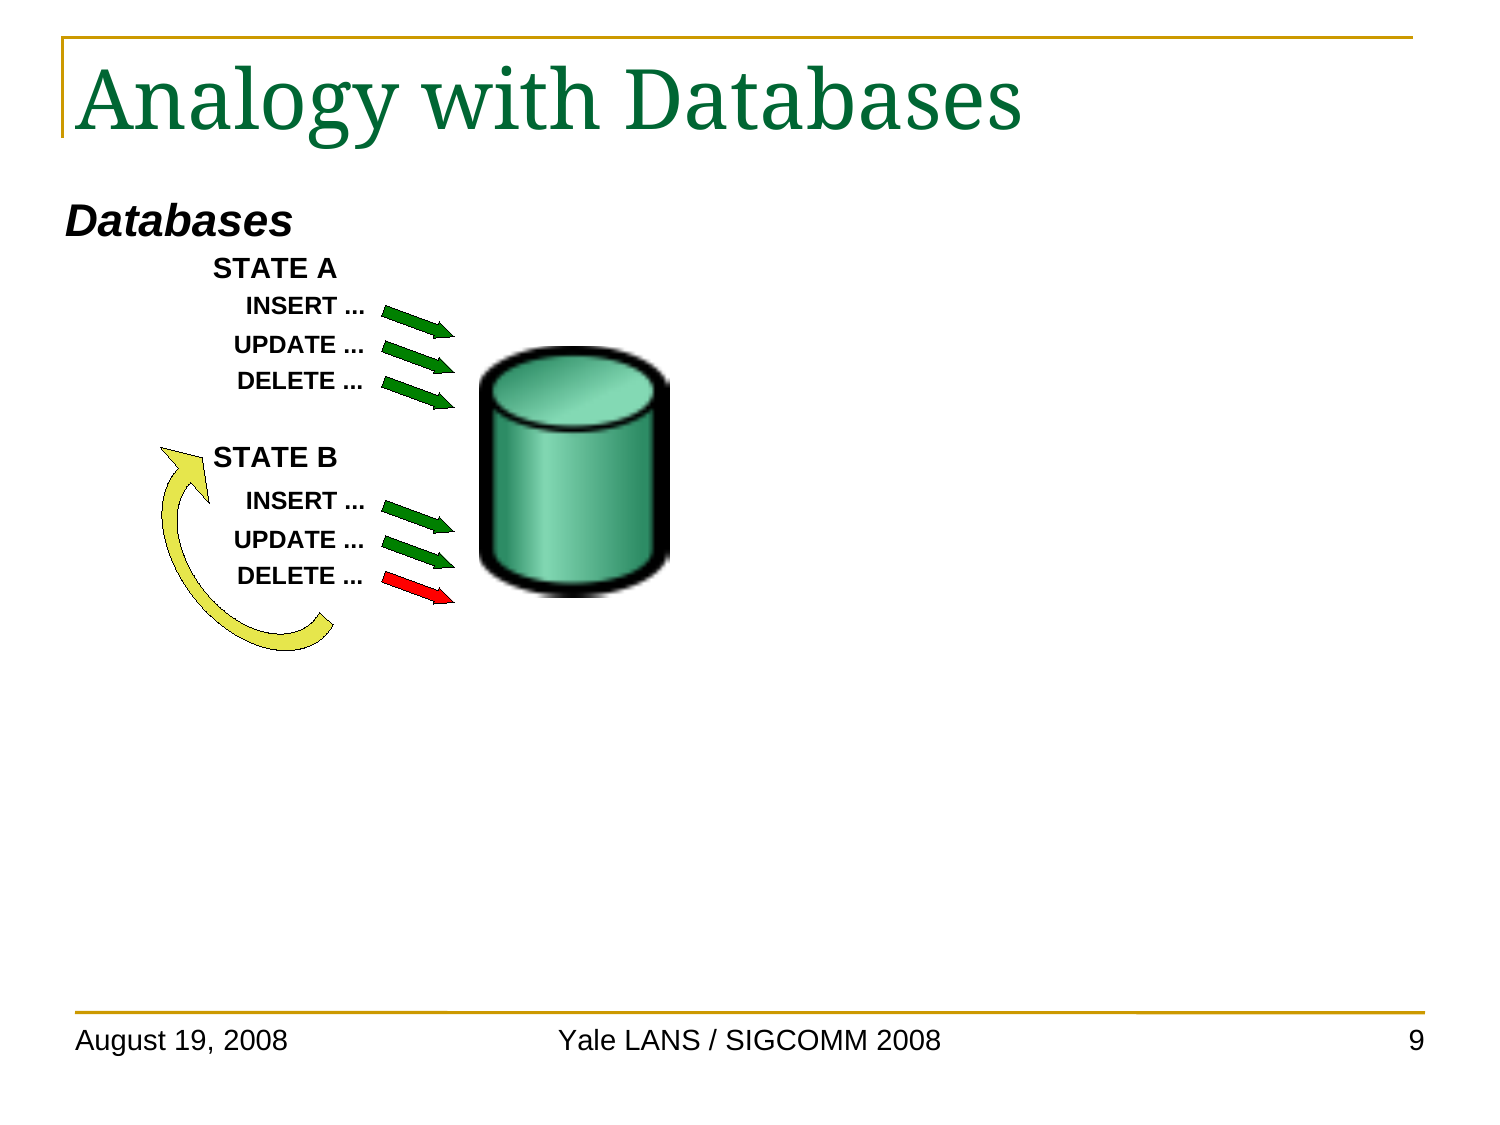

# Analogy with Databases
Databases
STATE A
INSERT ...
UPDATE ...
DELETE ...
STATE B
INSERT ...
UPDATE ...
DELETE ...
August 19, 2008
Yale LANS / SIGCOMM 2008
9